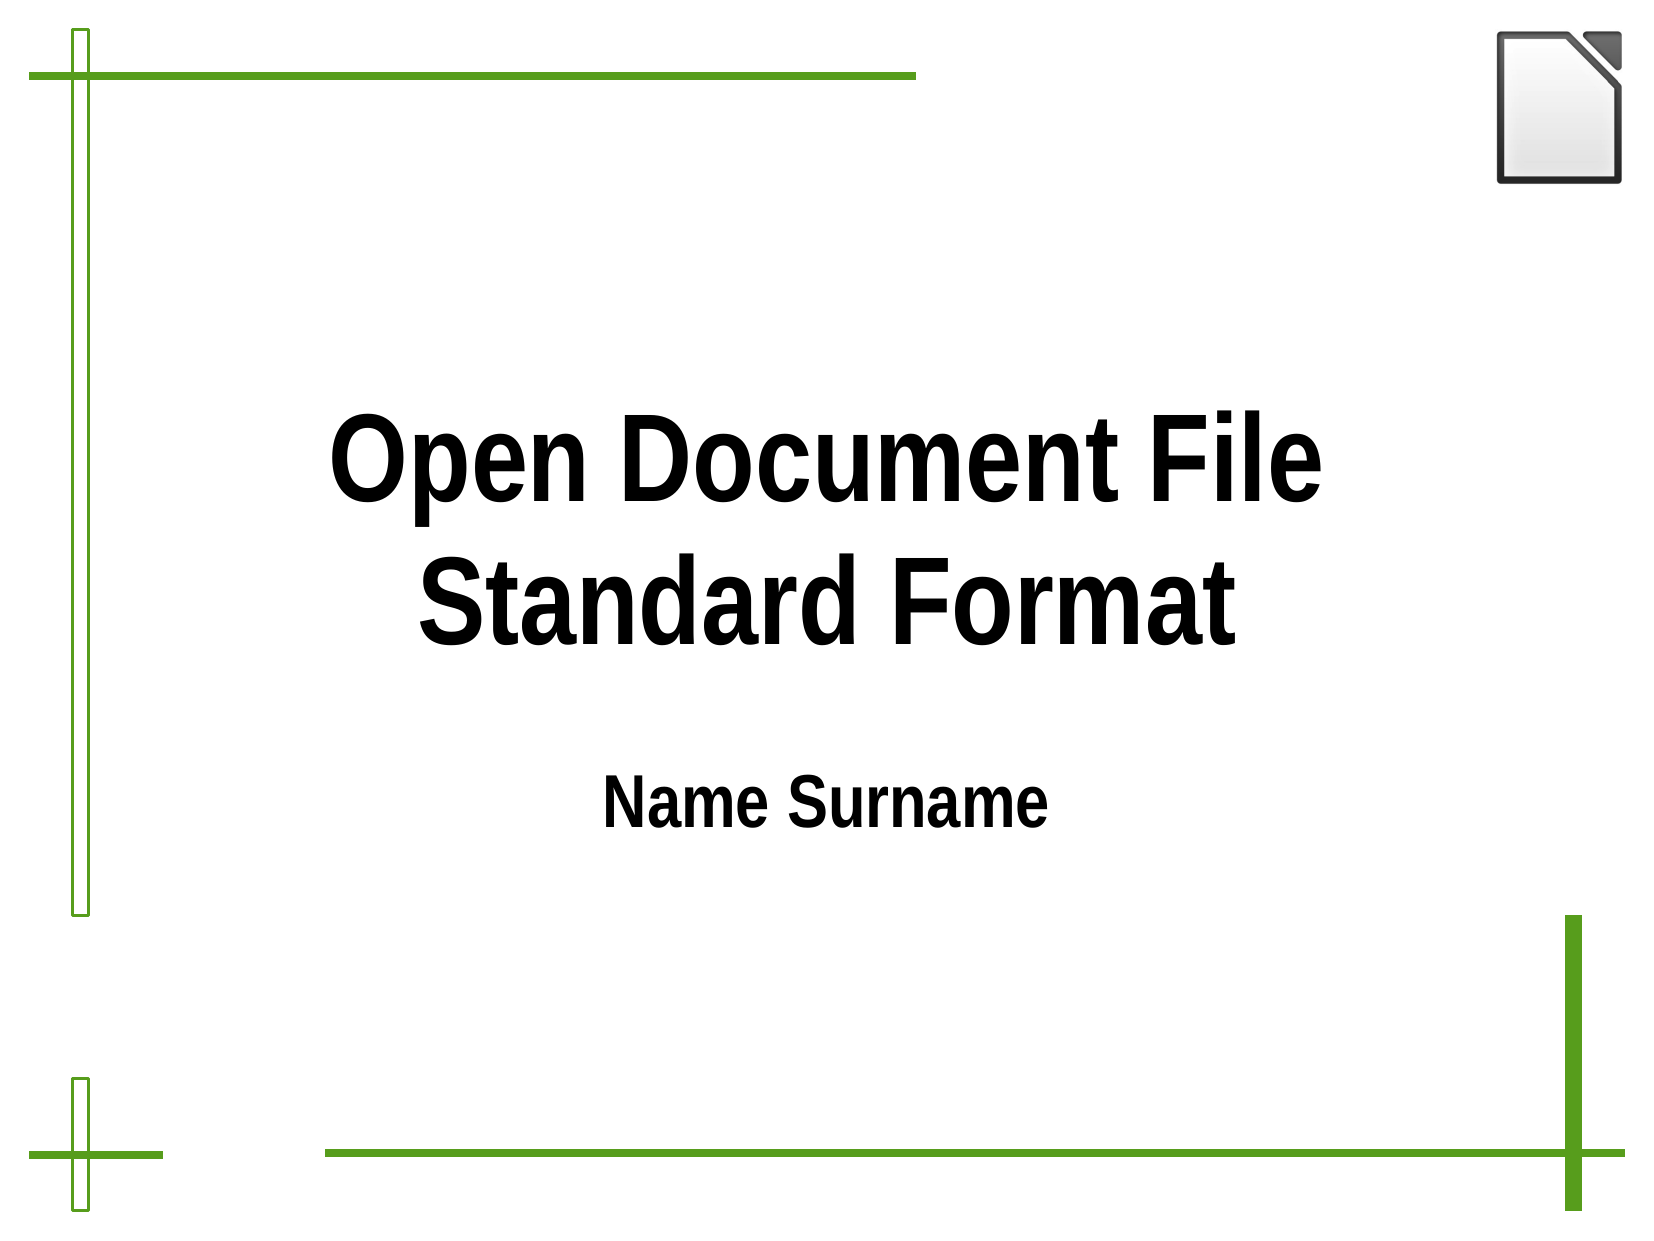

# Open Document File Standard Format
Name Surname